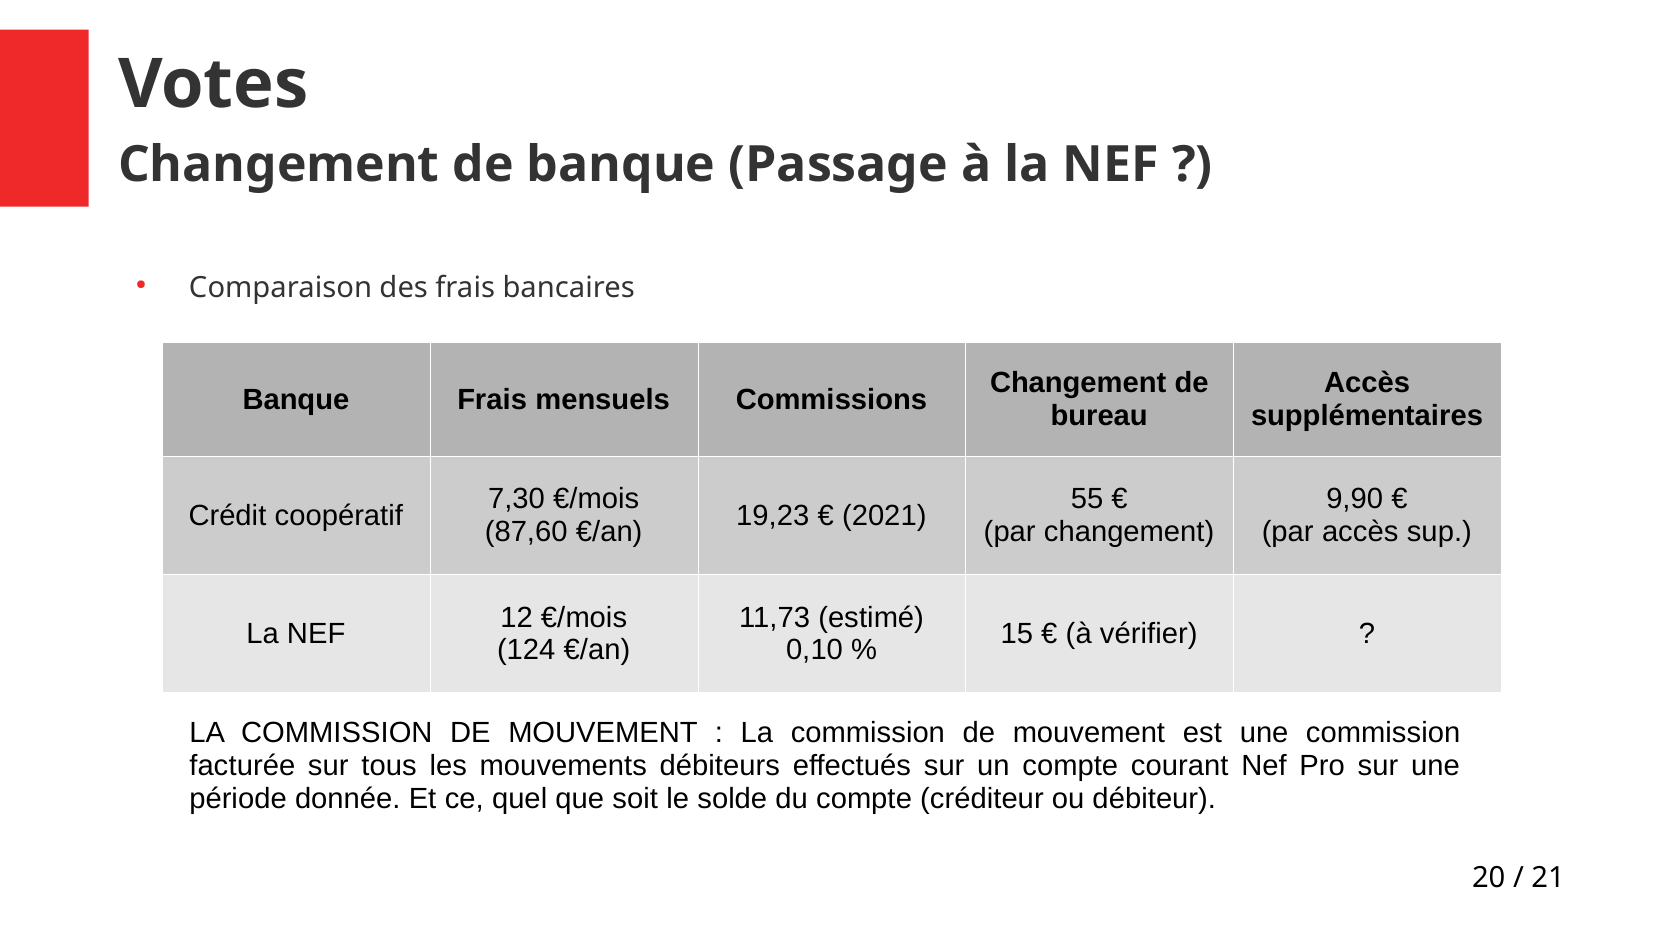

# Votes Changement de banque (Passage à la NEF ?)
Comparaison des frais bancaires
| Banque | Frais mensuels | Commissions | Changement de bureau | Accès supplémentaires |
| --- | --- | --- | --- | --- |
| Crédit coopératif | 7,30 €/mois (87,60 €/an) | 19,23 € (2021) | 55 € (par changement) | 9,90 € (par accès sup.) |
| La NEF | 12 €/mois (124 €/an) | 11,73 (estimé) 0,10 % | 15 € (à vérifier) | ? |
LA COMMISSION DE MOUVEMENT : La commission de mouvement est une commission facturée sur tous les mouvements débiteurs effectués sur un compte courant Nef Pro sur une période donnée. Et ce, quel que soit le solde du compte (créditeur ou débiteur).
20